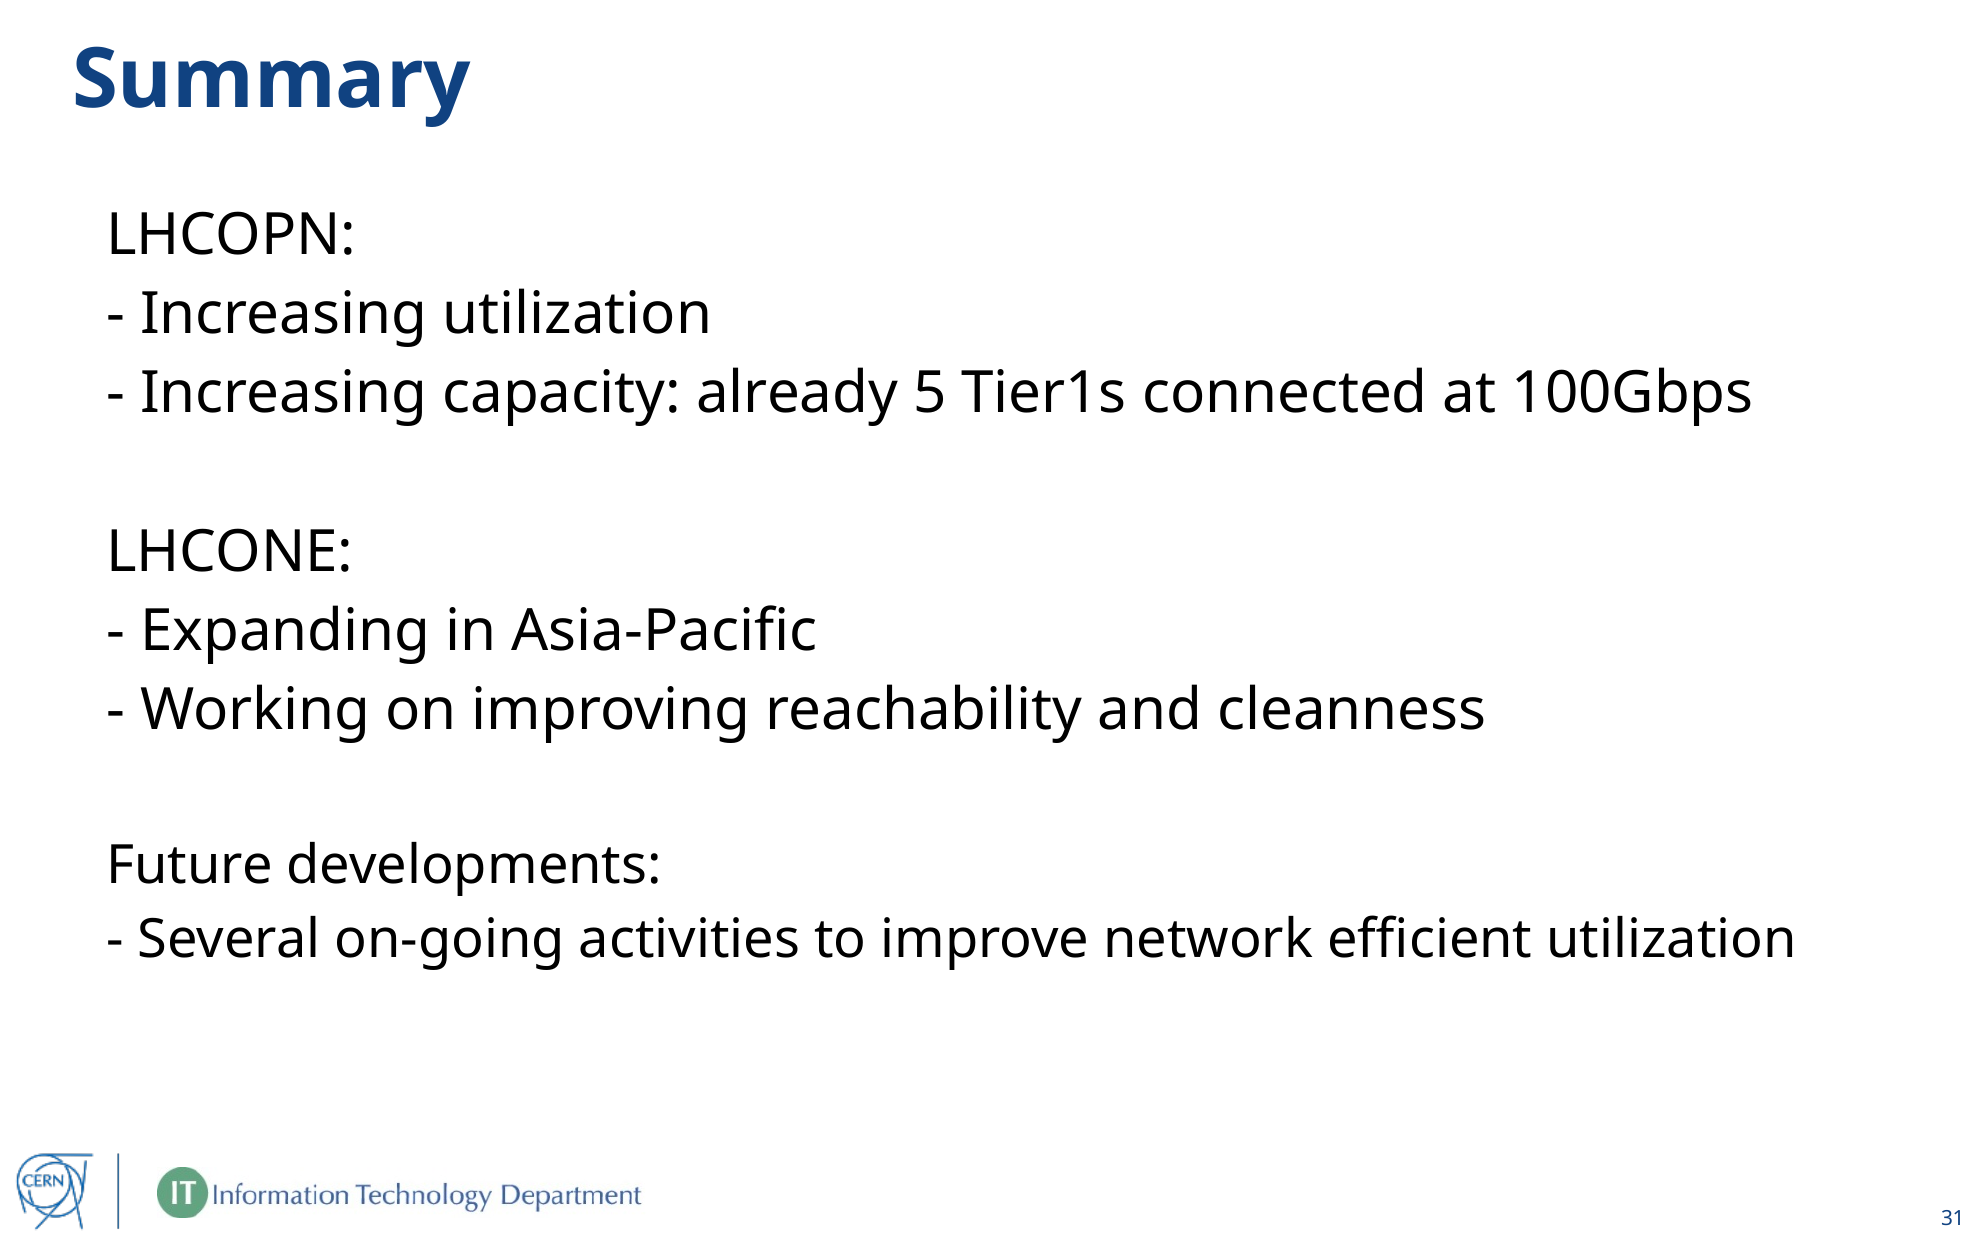

# Summary
LHCOPN:
- Increasing utilization
- Increasing capacity: already 5 Tier1s connected at 100Gbps
LHCONE:
- Expanding in Asia-Pacific
- Working on improving reachability and cleanness
Future developments:
- Several on-going activities to improve network efficient utilization